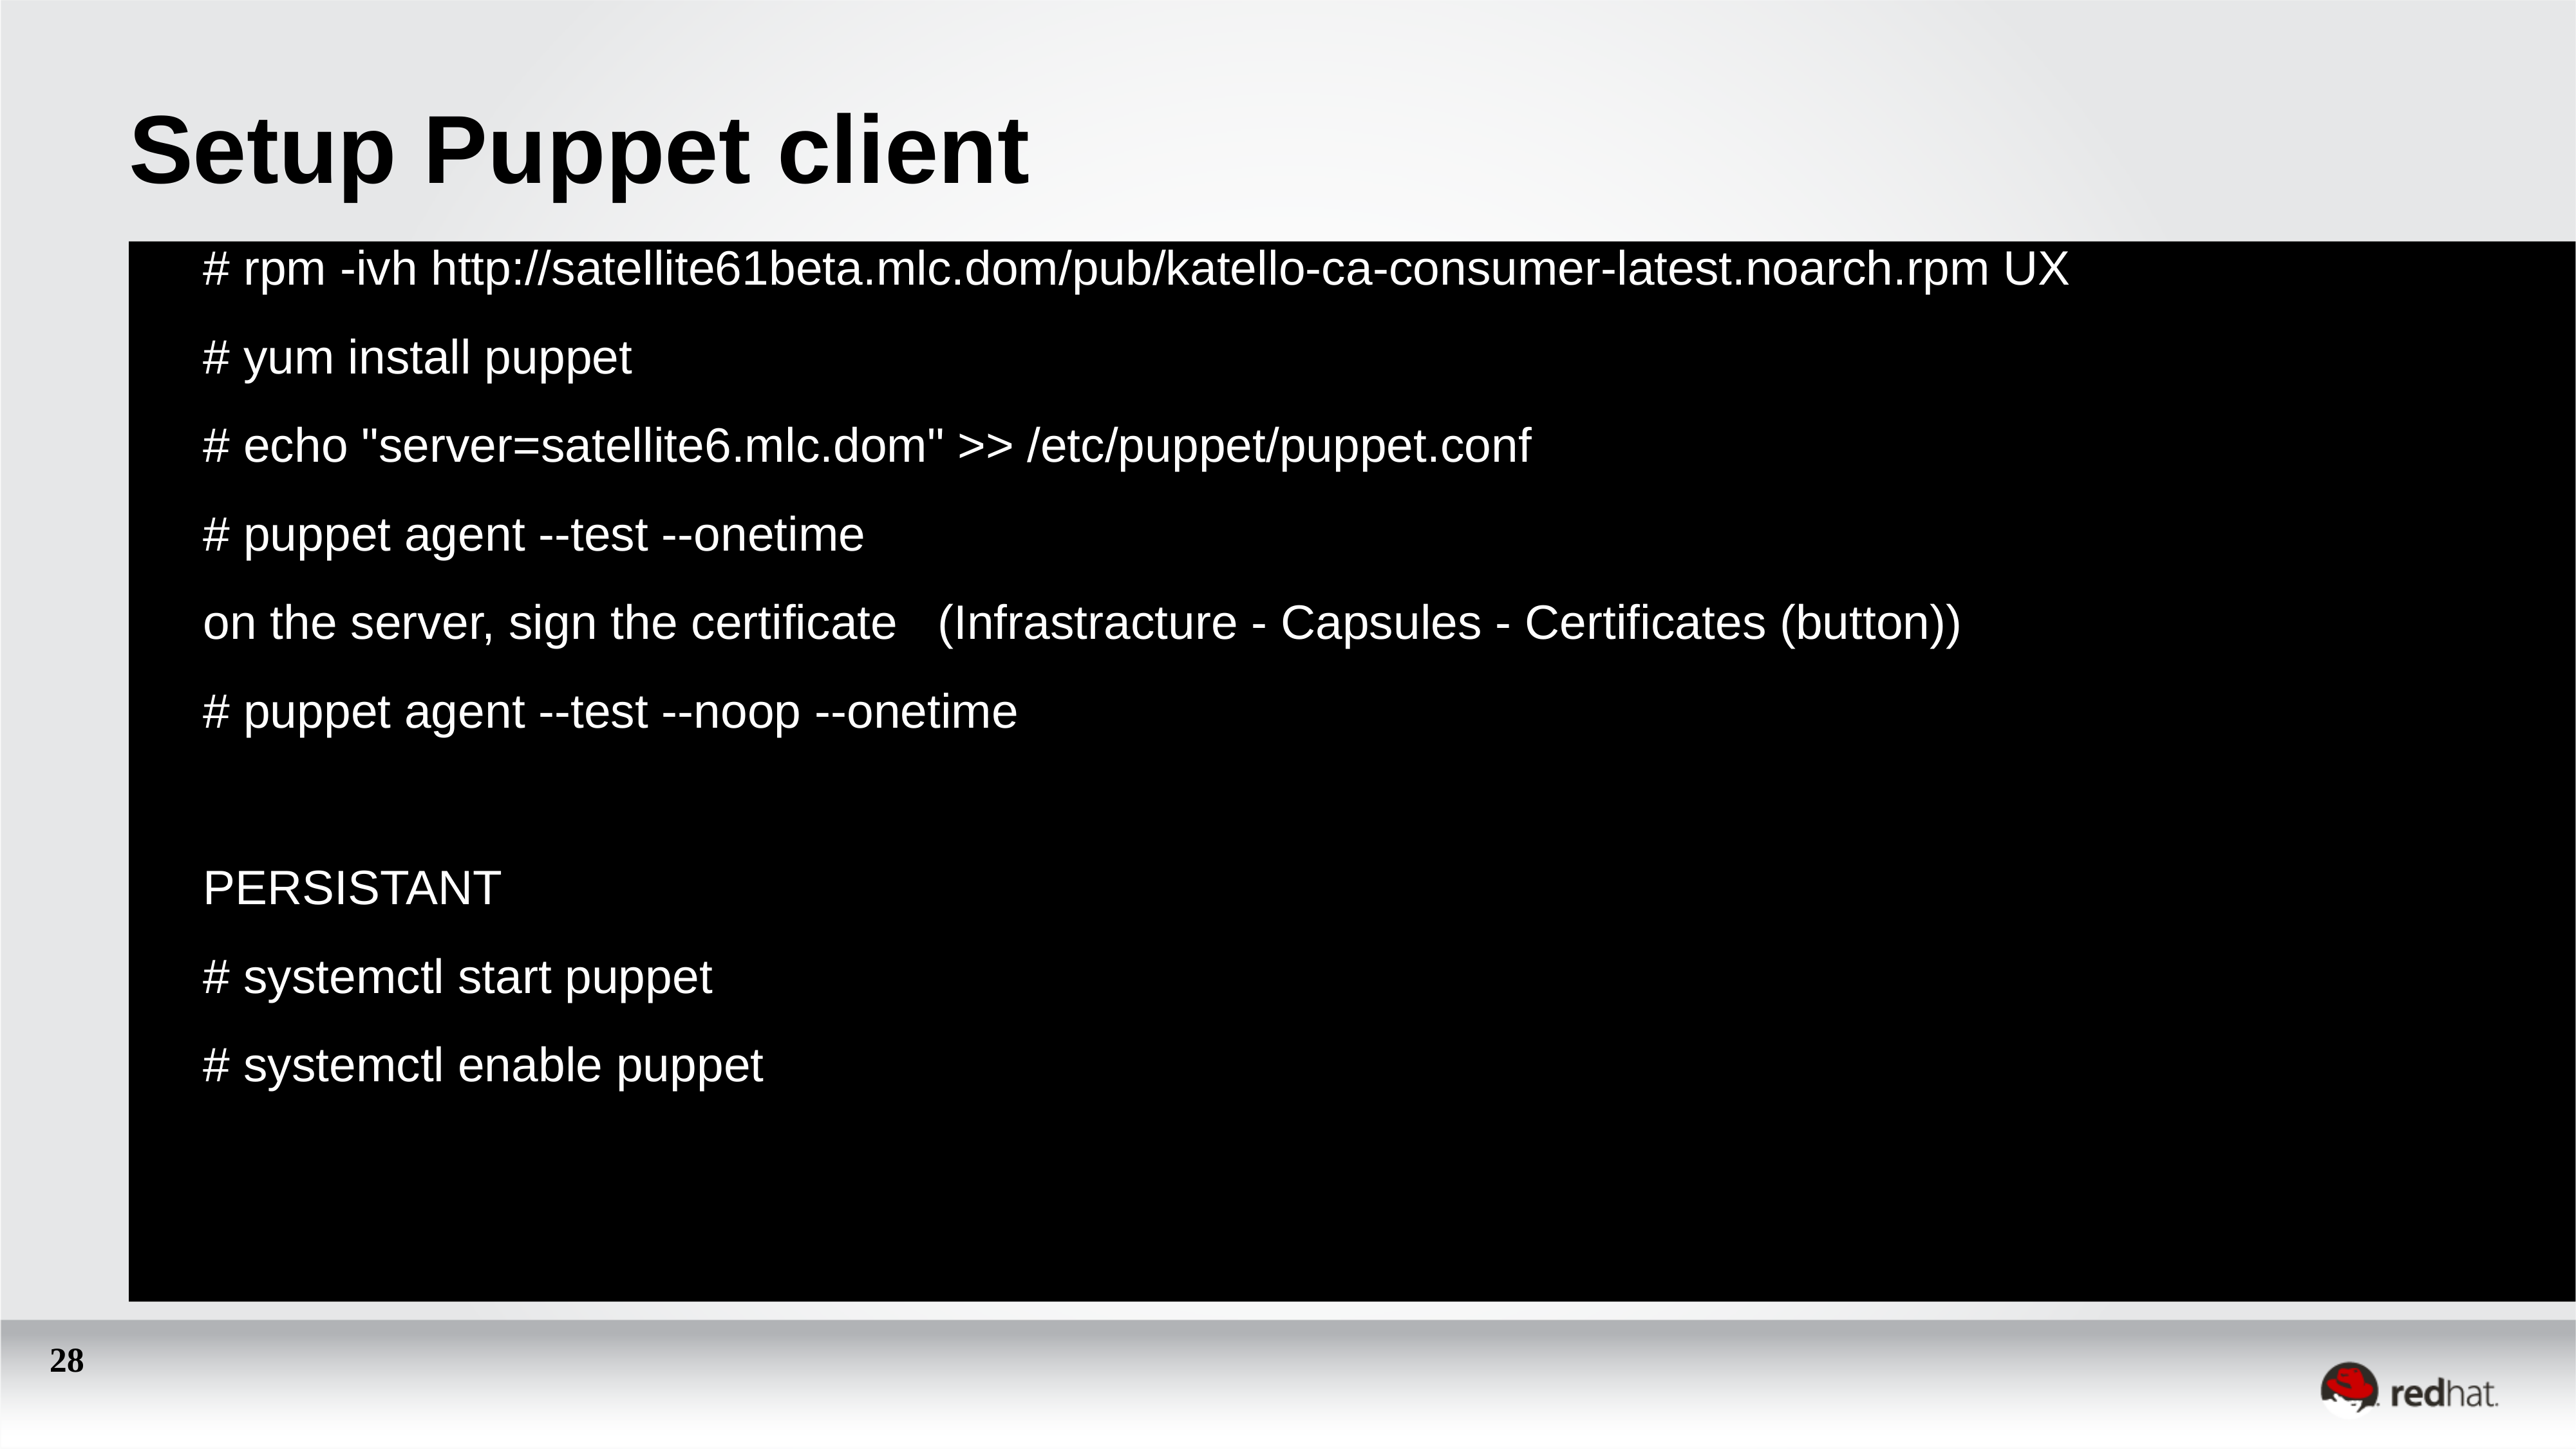

# Setup Puppet client
# rpm -ivh http://satellite61beta.mlc.dom/pub/katello-ca-consumer-latest.noarch.rpm UX
# yum install puppet
# echo "server=satellite6.mlc.dom" >> /etc/puppet/puppet.conf
# puppet agent --test --onetime
on the server, sign the certificate (Infrastracture - Capsules - Certificates (button))
# puppet agent --test --noop --onetime
PERSISTANT
# systemctl start puppet
# systemctl enable puppet
28